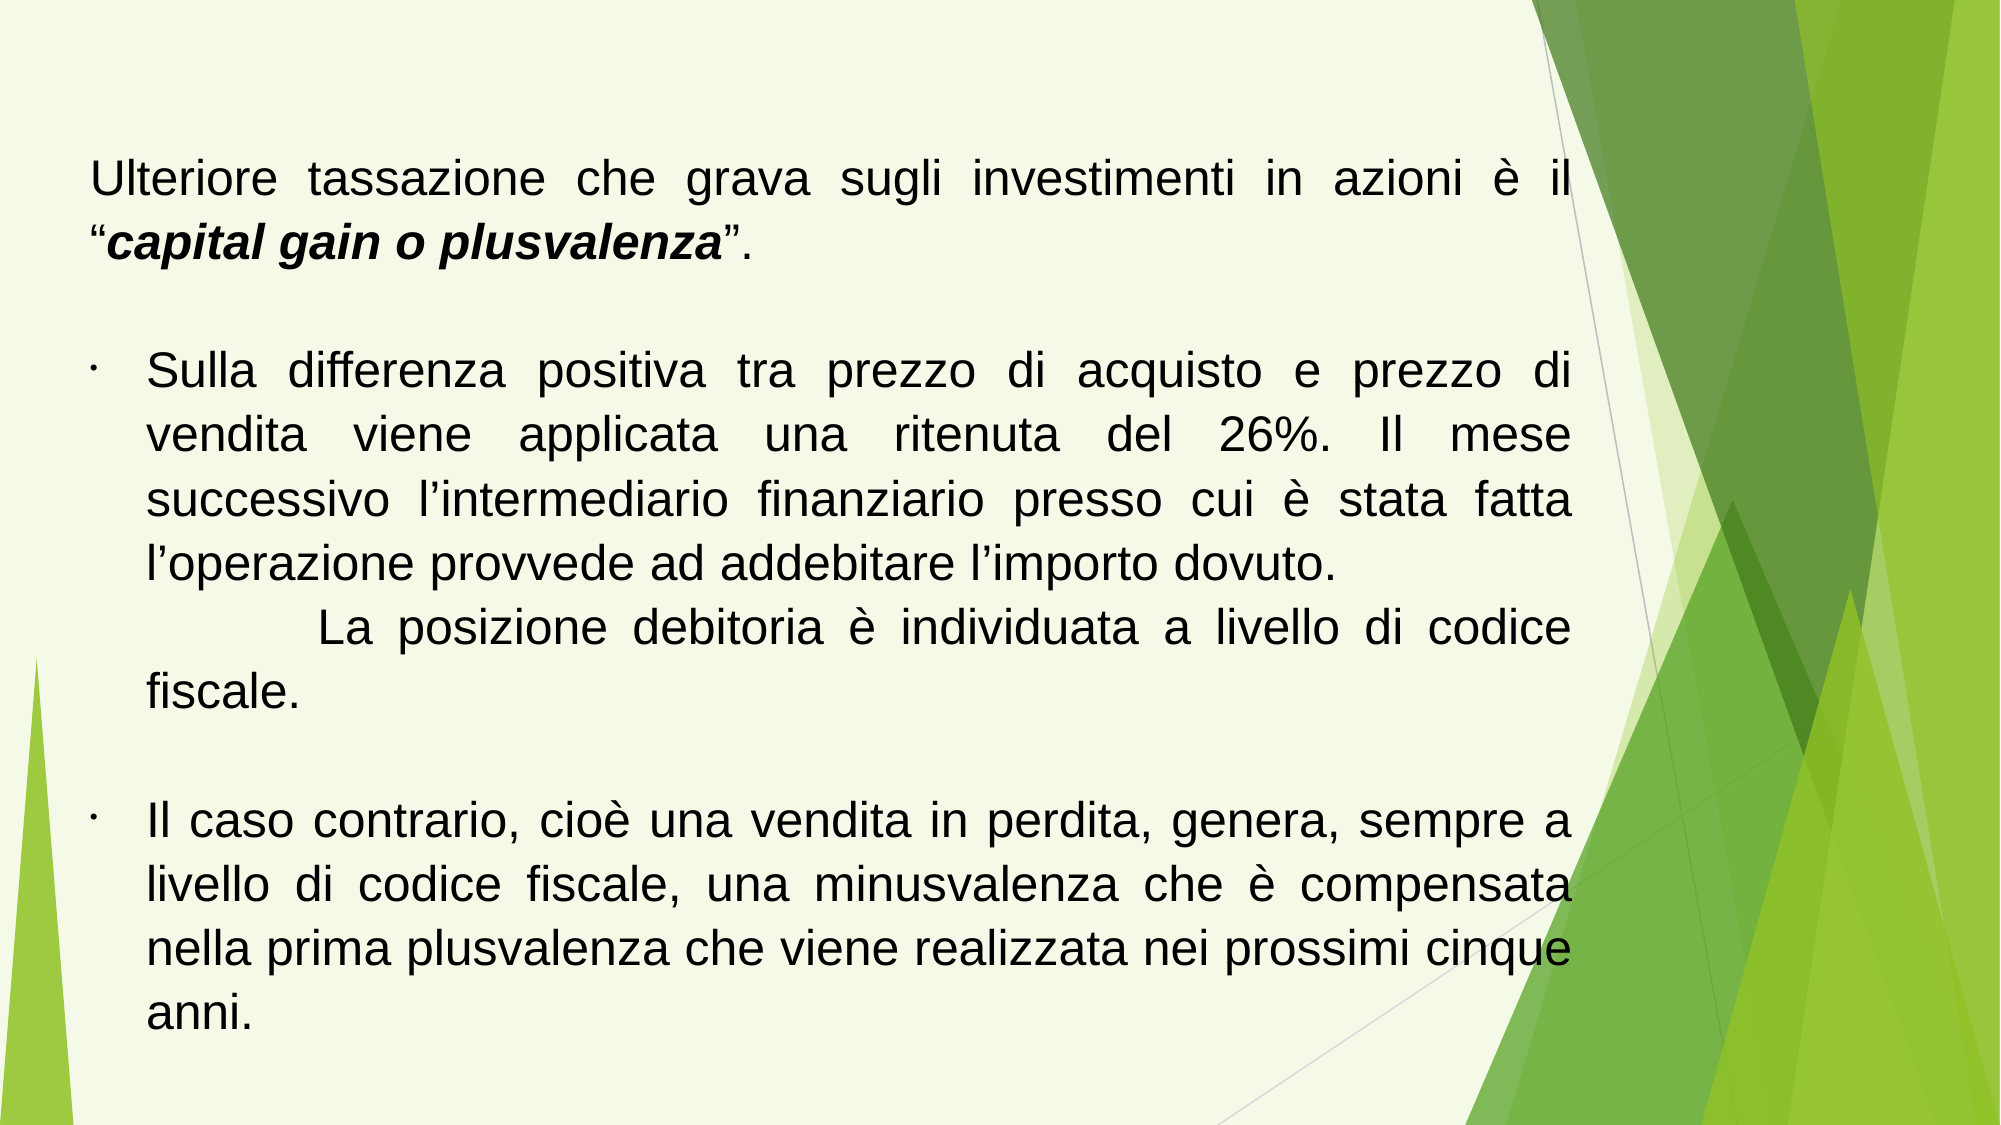

Ulteriore tassazione che grava sugli investimenti in azioni è il “capital gain o plusvalenza”.
Sulla differenza positiva tra prezzo di acquisto e prezzo di vendita viene applicata una ritenuta del 26%. Il mese successivo l’intermediario finanziario presso cui è stata fatta l’operazione provvede ad addebitare l’importo dovuto. La posizione debitoria è individuata a livello di codice fiscale.
Il caso contrario, cioè una vendita in perdita, genera, sempre a livello di codice fiscale, una minusvalenza che è compensata nella prima plusvalenza che viene realizzata nei prossimi cinque anni.